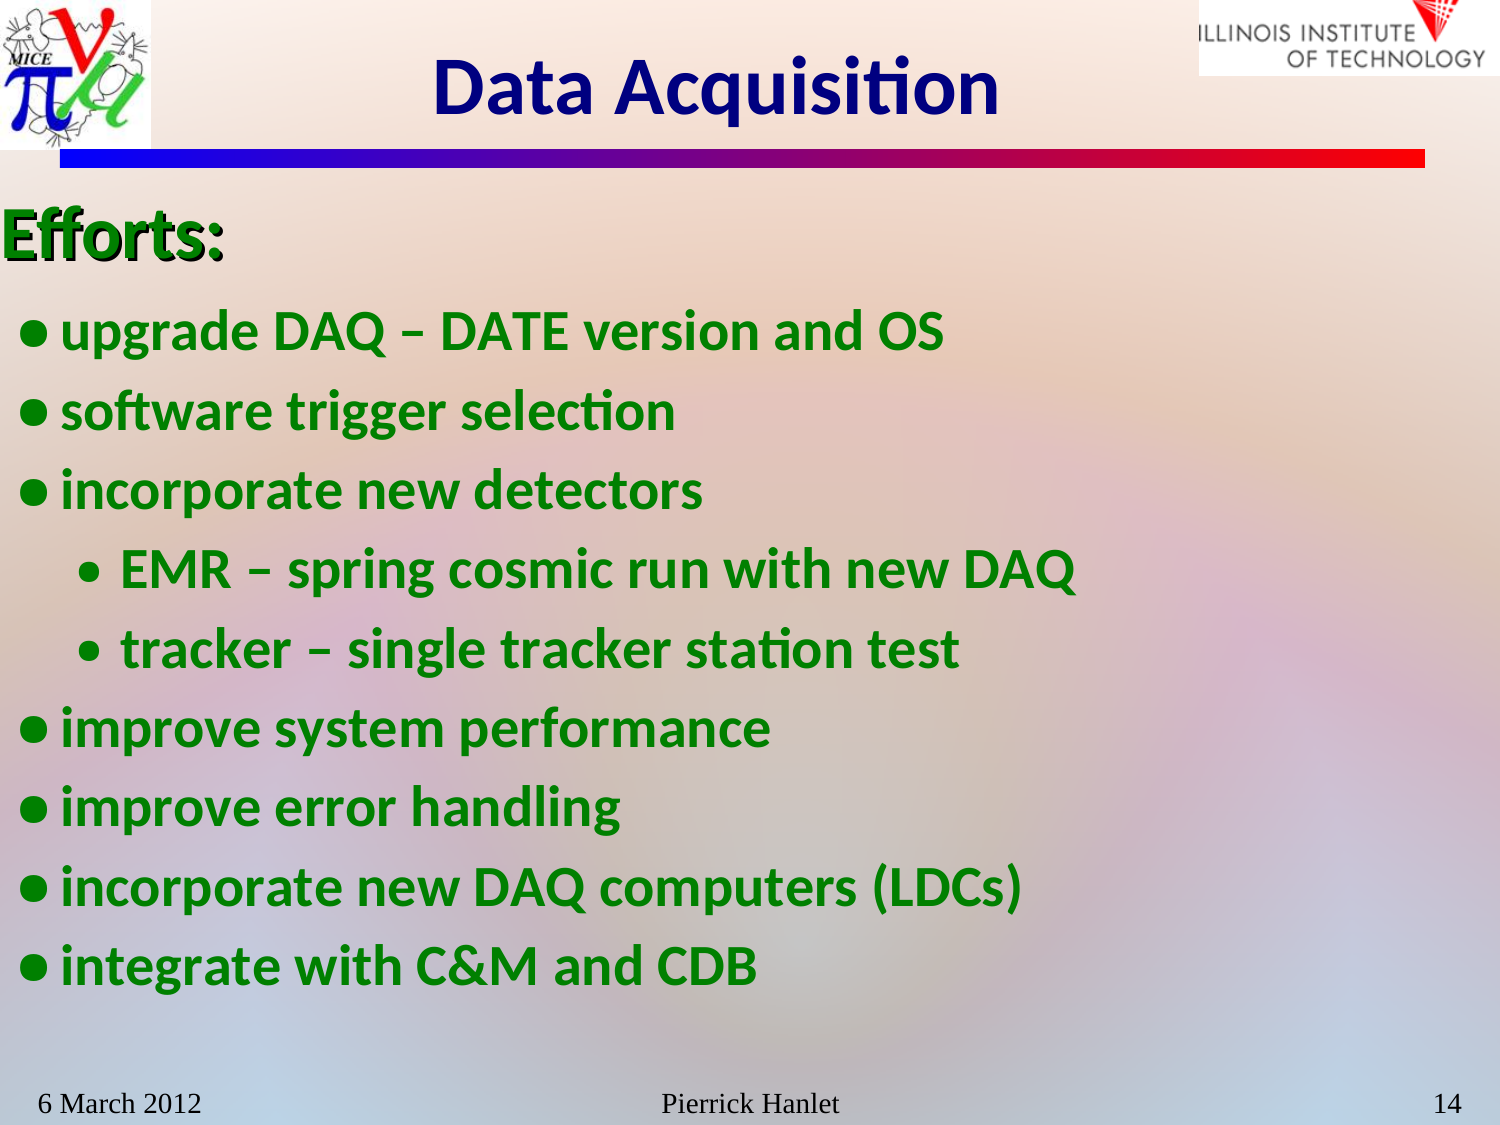

# Data Acquisition
Efforts:
upgrade DAQ – DATE version and OS
software trigger selection
incorporate new detectors
EMR – spring cosmic run with new DAQ
tracker – single tracker station test
improve system performance
improve error handling
incorporate new DAQ computers (LDCs)
integrate with C&M and CDB
14